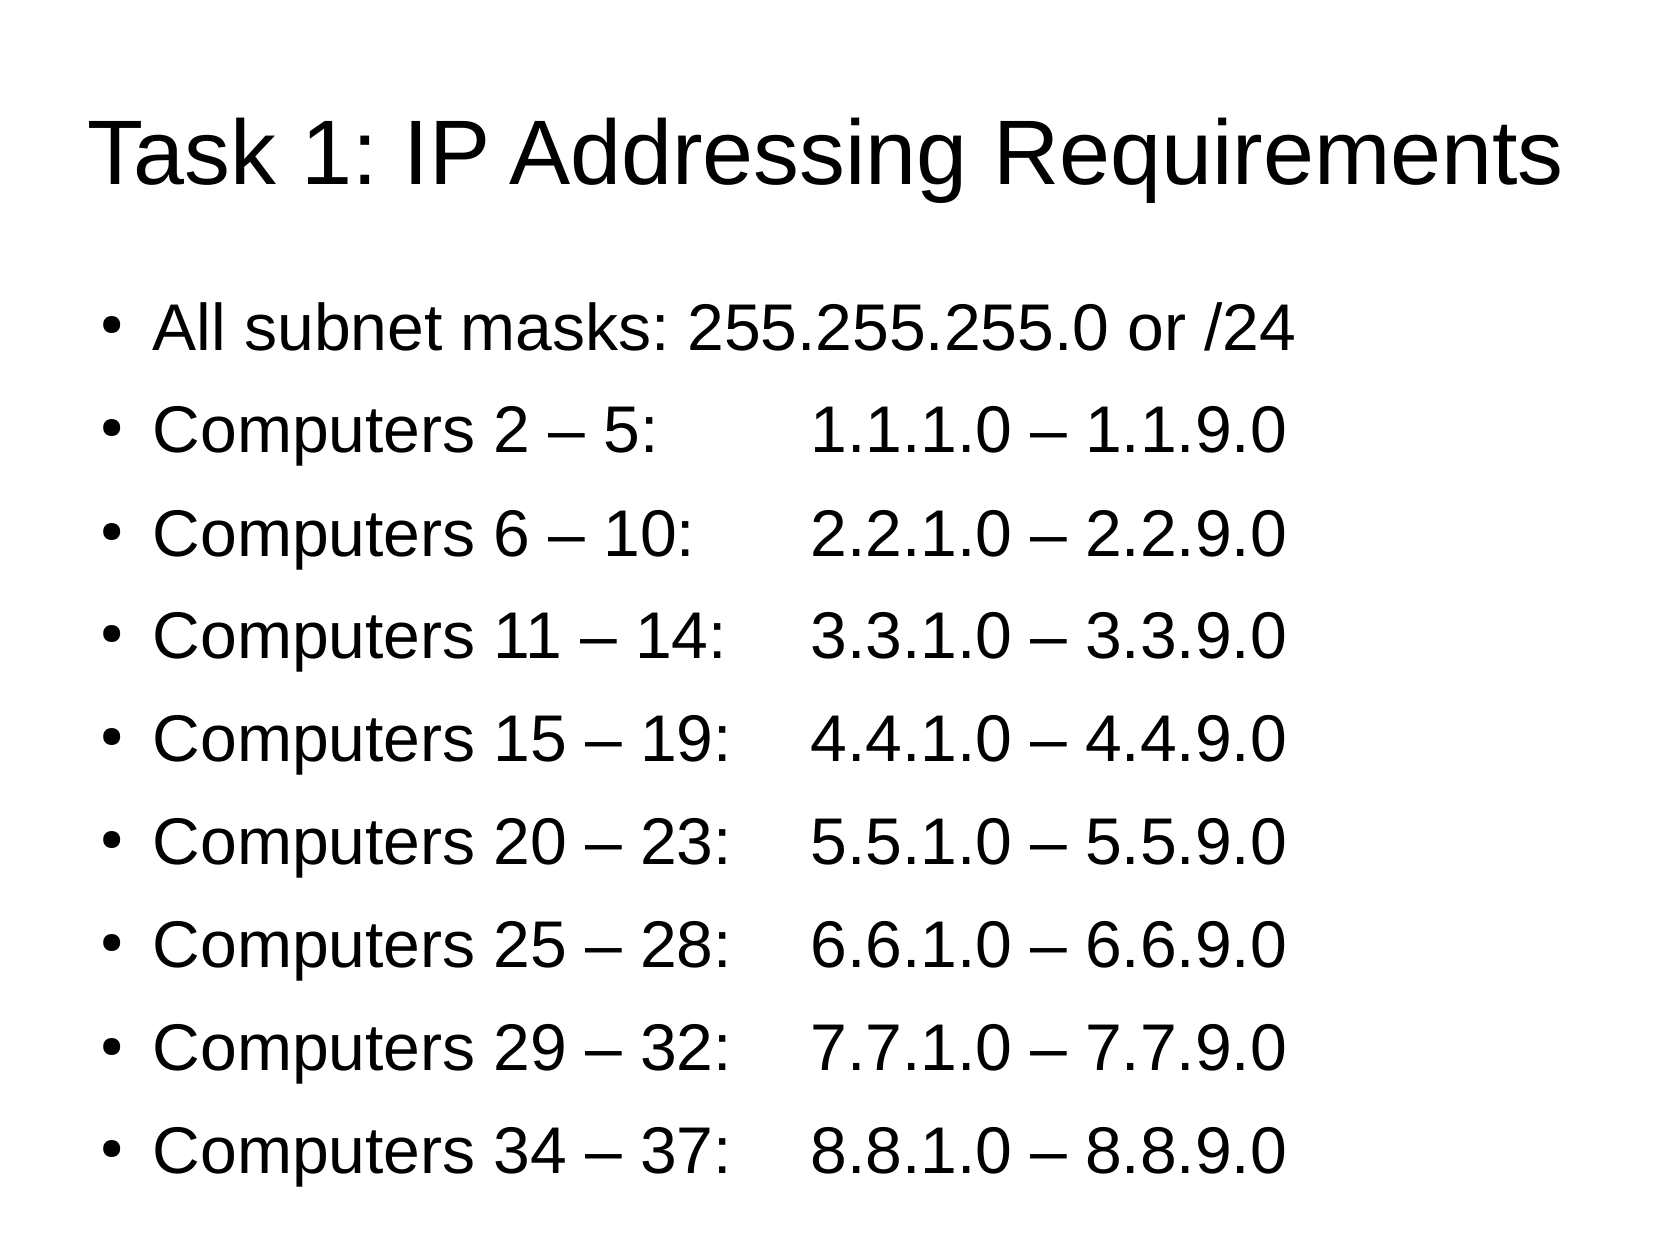

# Task 1: IP Addressing Requirements
All subnet masks: 255.255.255.0 or /24
Computers 2 – 5: 		1.1.1.0 – 1.1.9.0
Computers 6 – 10: 		2.2.1.0 – 2.2.9.0
Computers 11 – 14: 	3.3.1.0 – 3.3.9.0
Computers 15 – 19: 	4.4.1.0 – 4.4.9.0
Computers 20 – 23: 	5.5.1.0 – 5.5.9.0
Computers 25 – 28: 	6.6.1.0 – 6.6.9.0
Computers 29 – 32: 	7.7.1.0 – 7.7.9.0
Computers 34 – 37: 	8.8.1.0 – 8.8.9.0